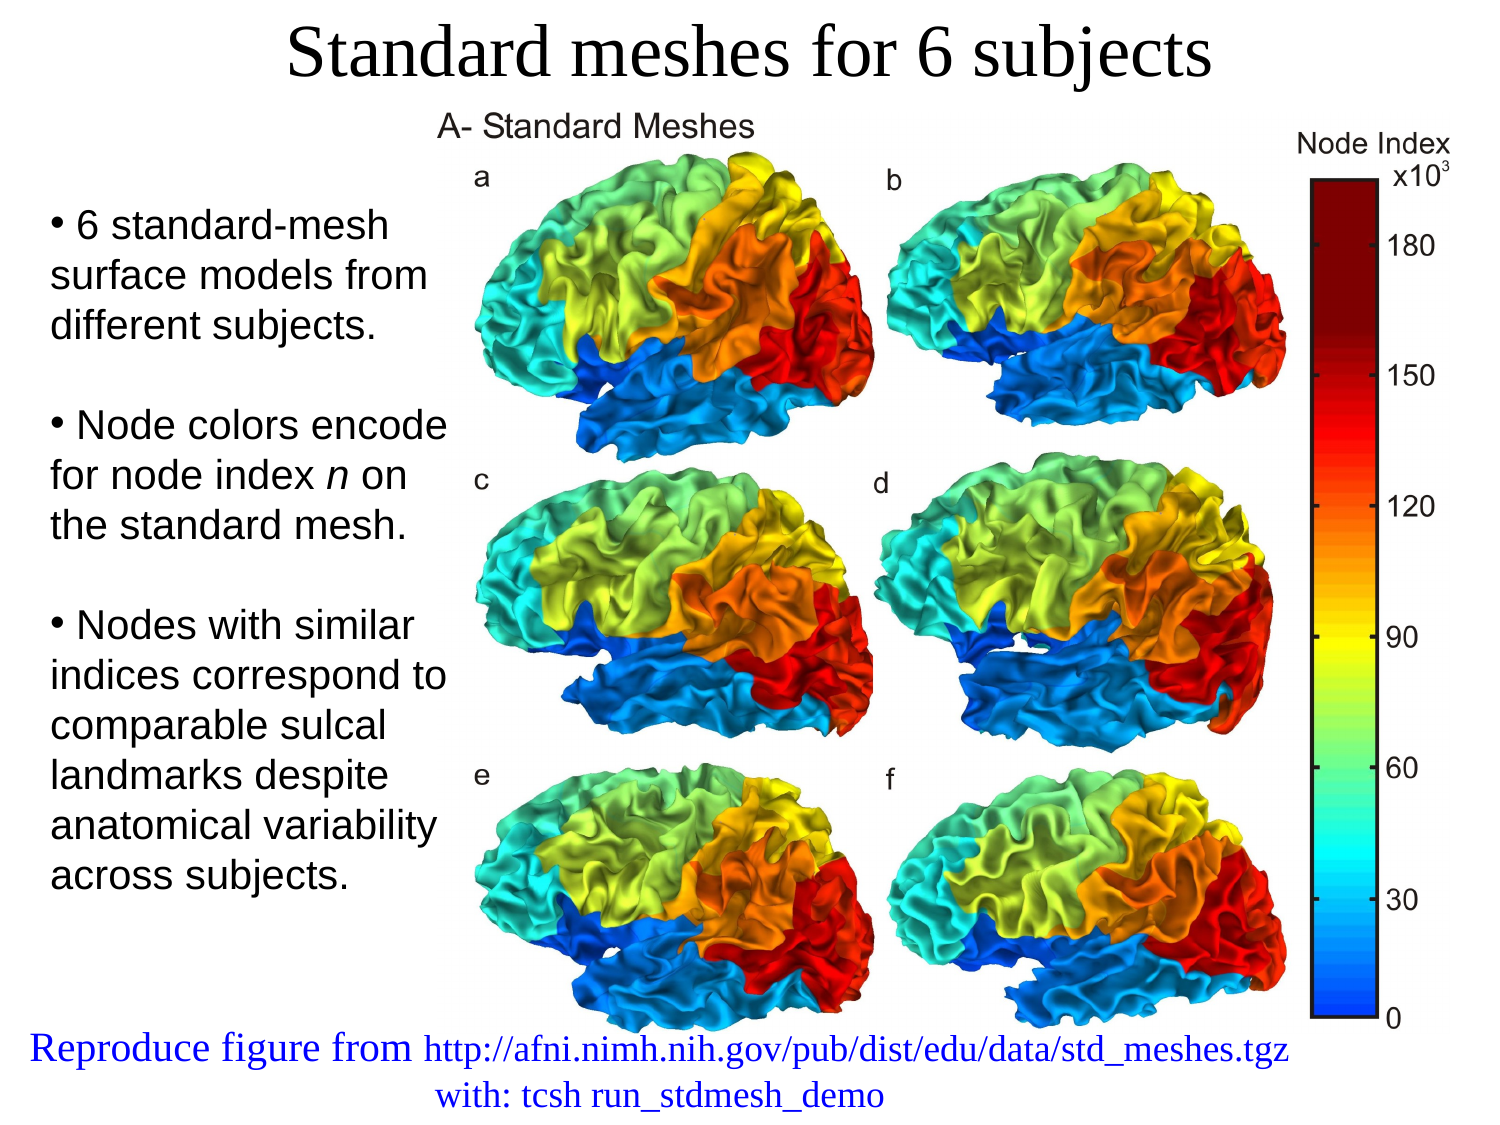

# Standard meshes for 6 subjects
 6 standard-mesh surface models from different subjects.
 Node colors encode for node index n on the standard mesh.
 Nodes with similar indices correspond to comparable sulcal landmarks despite anatomical variability across subjects.
Reproduce figure from http://afni.nimh.nih.gov/pub/dist/edu/data/std_meshes.tgz
with: tcsh run_stdmesh_demo